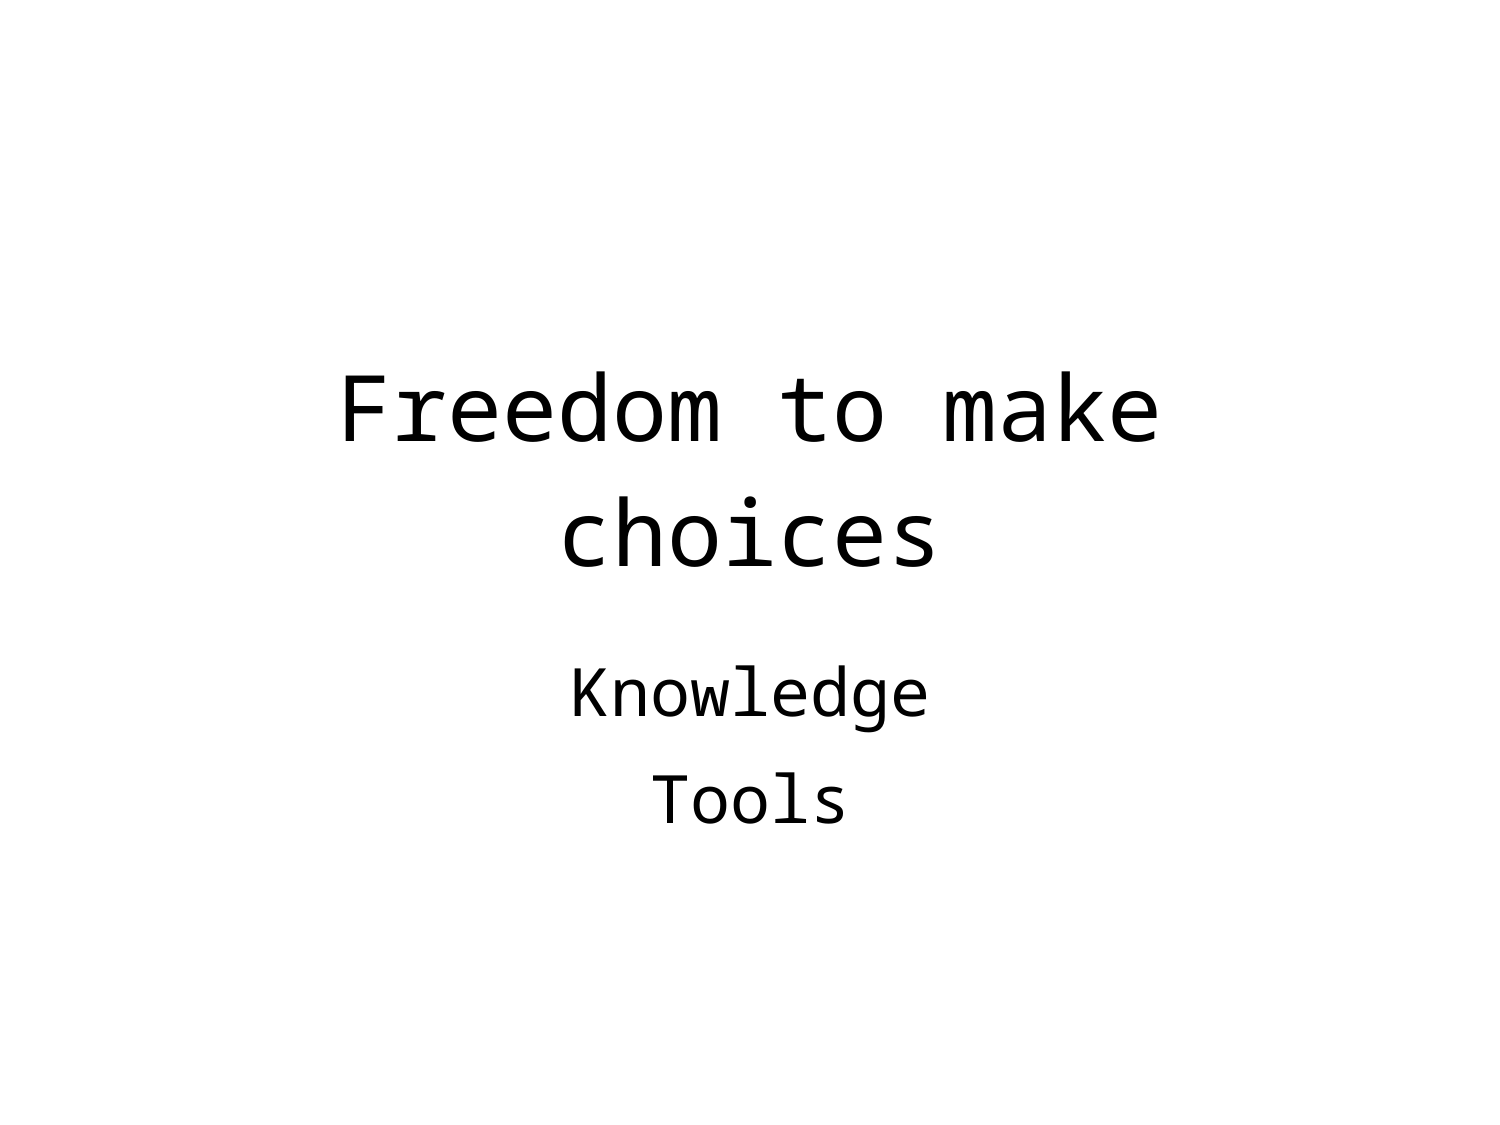

# Freedom to make choices
Knowledge
Tools